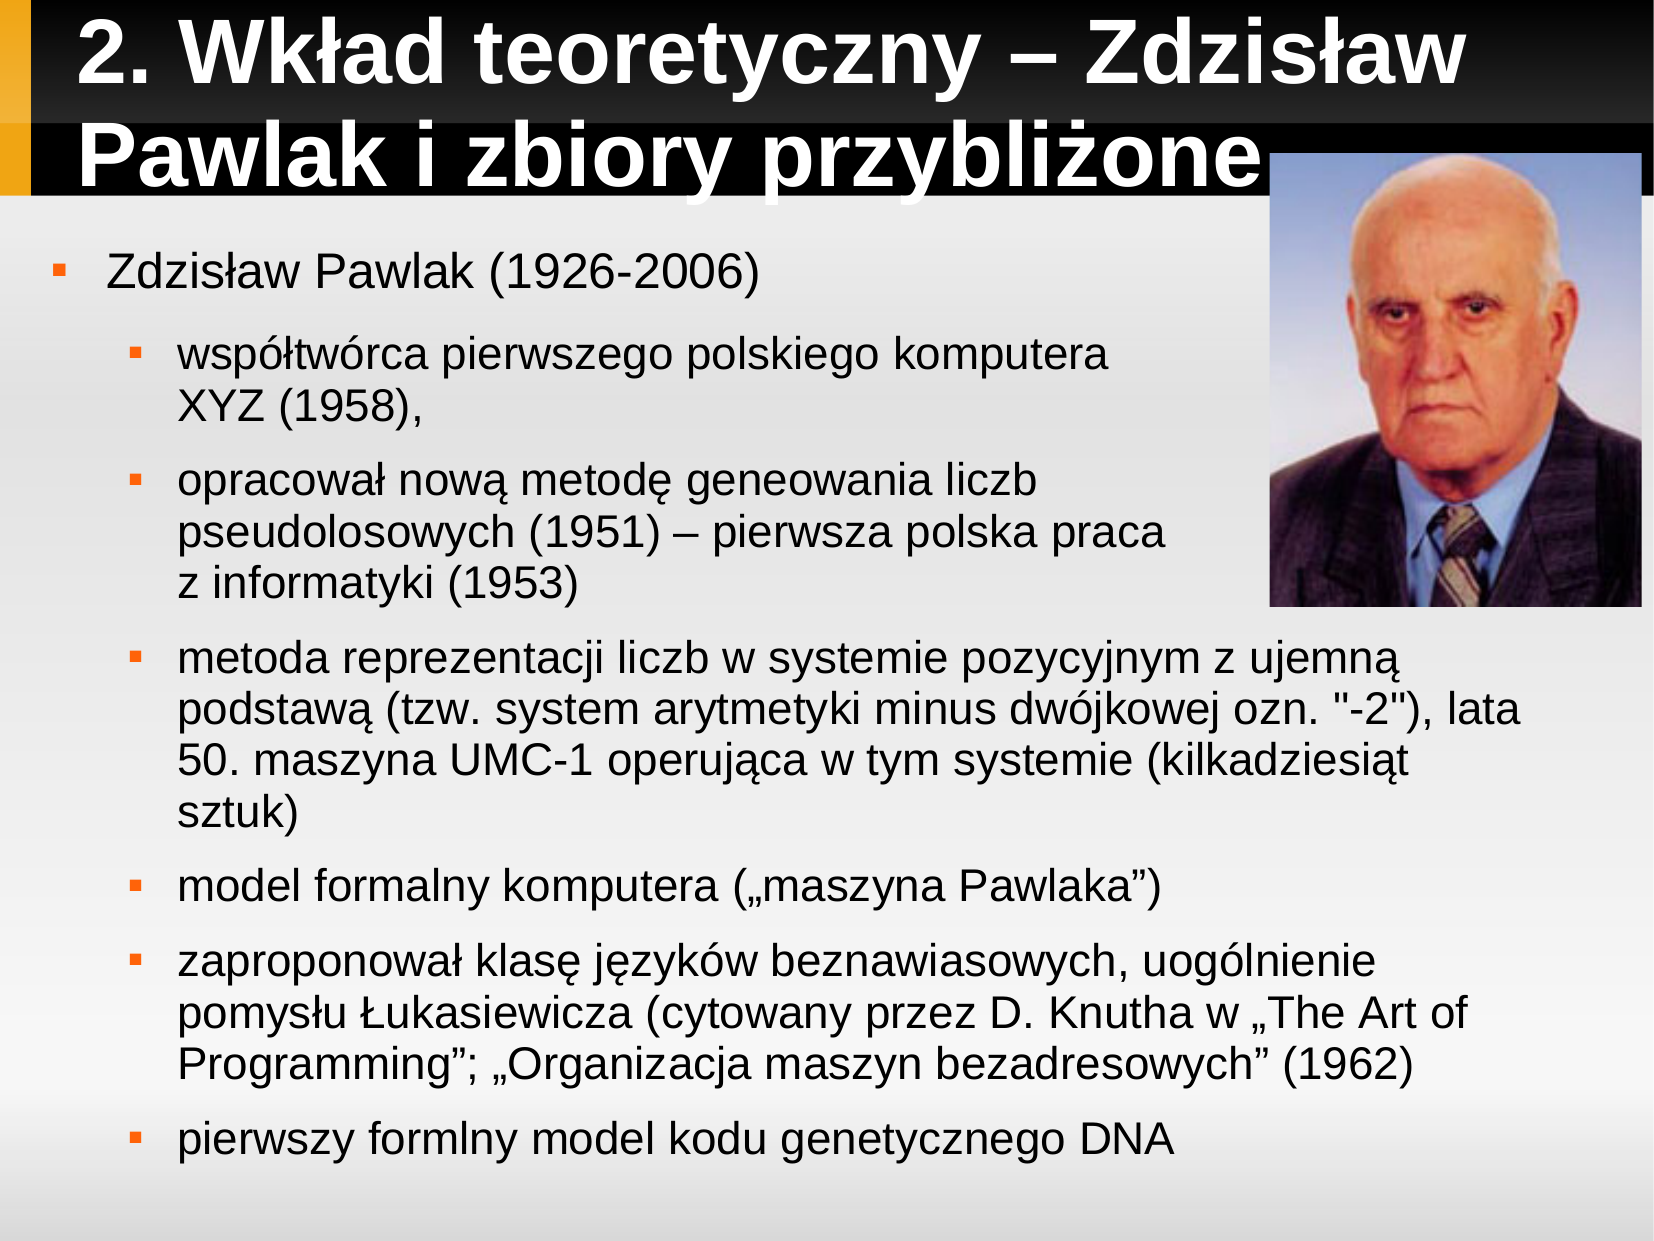

# 2. Wkład teoretyczny – Zdzisław Pawlak i zbiory przybliżone
Zdzisław Pawlak (1926-2006)
współtwórca pierwszego polskiego komputera
XYZ (1958),
opracował nową metodę geneowania liczb
pseudolosowych (1951) – pierwsza polska praca
z informatyki (1953)
metoda reprezentacji liczb w systemie pozycyjnym z ujemną podstawą (tzw. system arytmetyki minus dwójkowej ozn. "-2"), lata 50. maszyna UMC-1 operująca w tym systemie (kilkadziesiąt sztuk)
model formalny komputera („maszyna Pawlaka”)
zaproponował klasę języków beznawiasowych, uogólnienie pomysłu Łukasiewicza (cytowany przez D. Knutha w „The Art of Programming”; „Organizacja maszyn bezadresowych” (1962)
pierwszy formlny model kodu genetycznego DNA